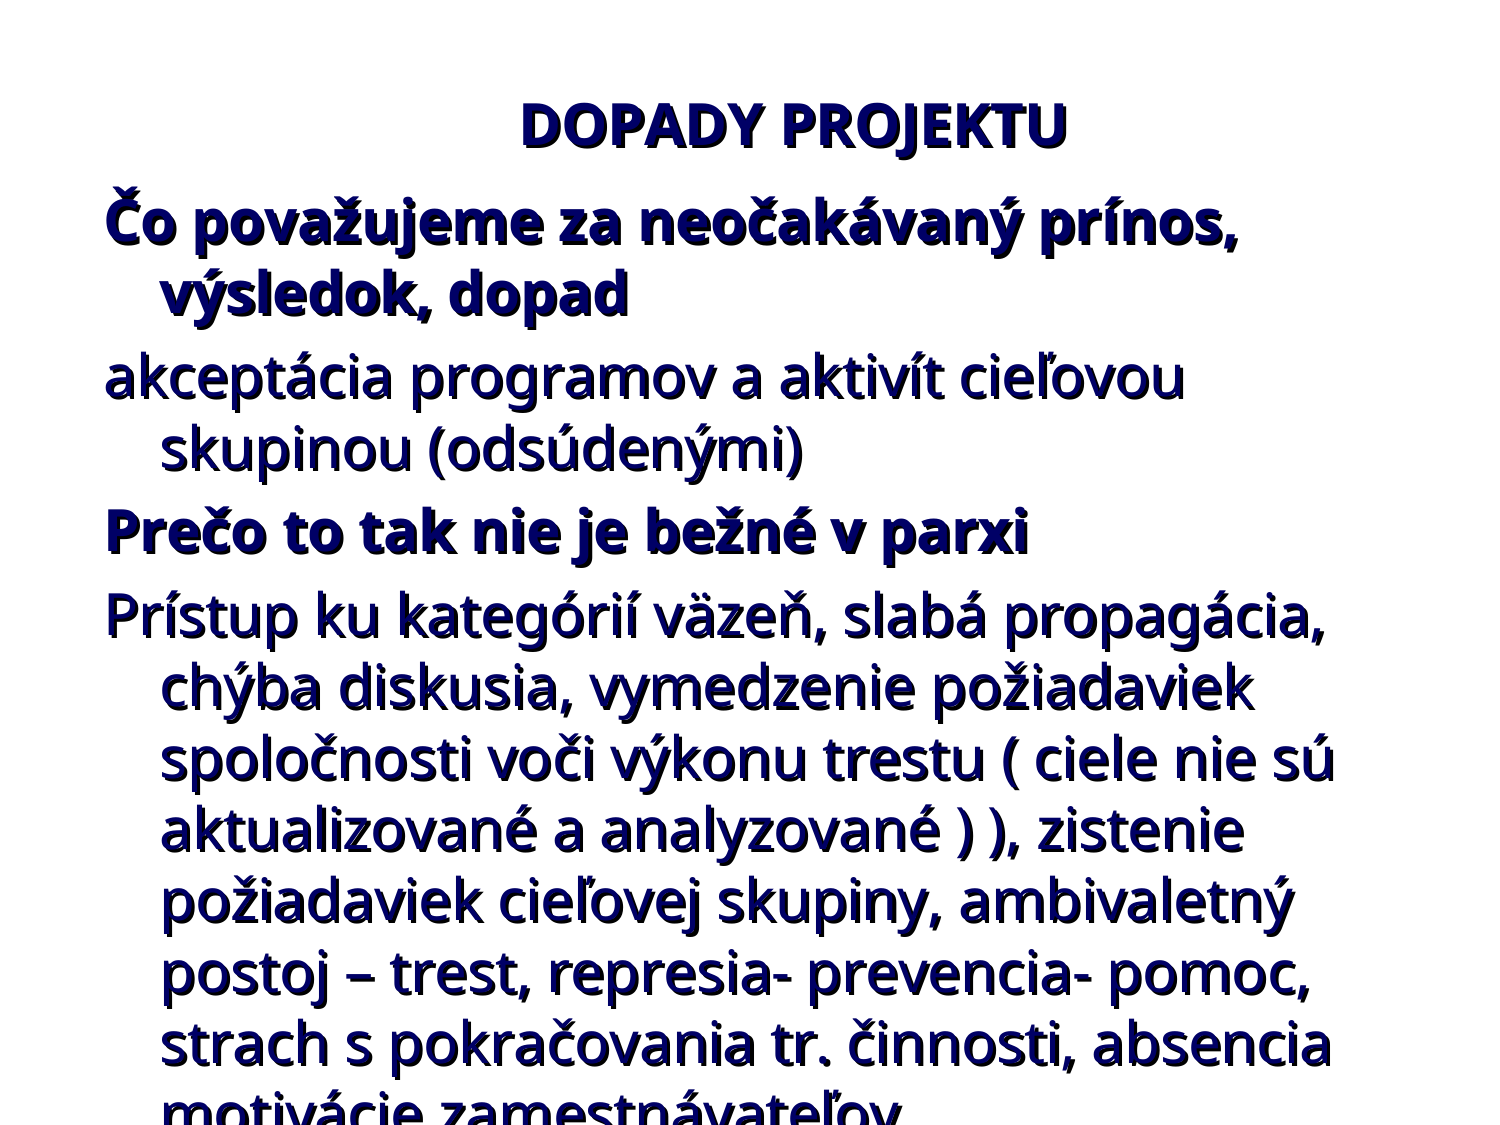

# DOPADY PROJEKTU
Čo považujeme za neočakávaný prínos, výsledok, dopad
akceptácia programov a aktivít cieľovou skupinou (odsúdenými)
Prečo to tak nie je bežné v parxi
Prístup ku kategórií väzeň, slabá propagácia, chýba diskusia, vymedzenie požiadaviek spoločnosti voči výkonu trestu ( ciele nie sú aktualizované a analyzované ) ), zistenie požiadaviek cieľovej skupiny, ambivaletný postoj – trest, represia- prevencia- pomoc, strach s pokračovania tr. činnosti, absencia motivácie zamestnávateľov.
21